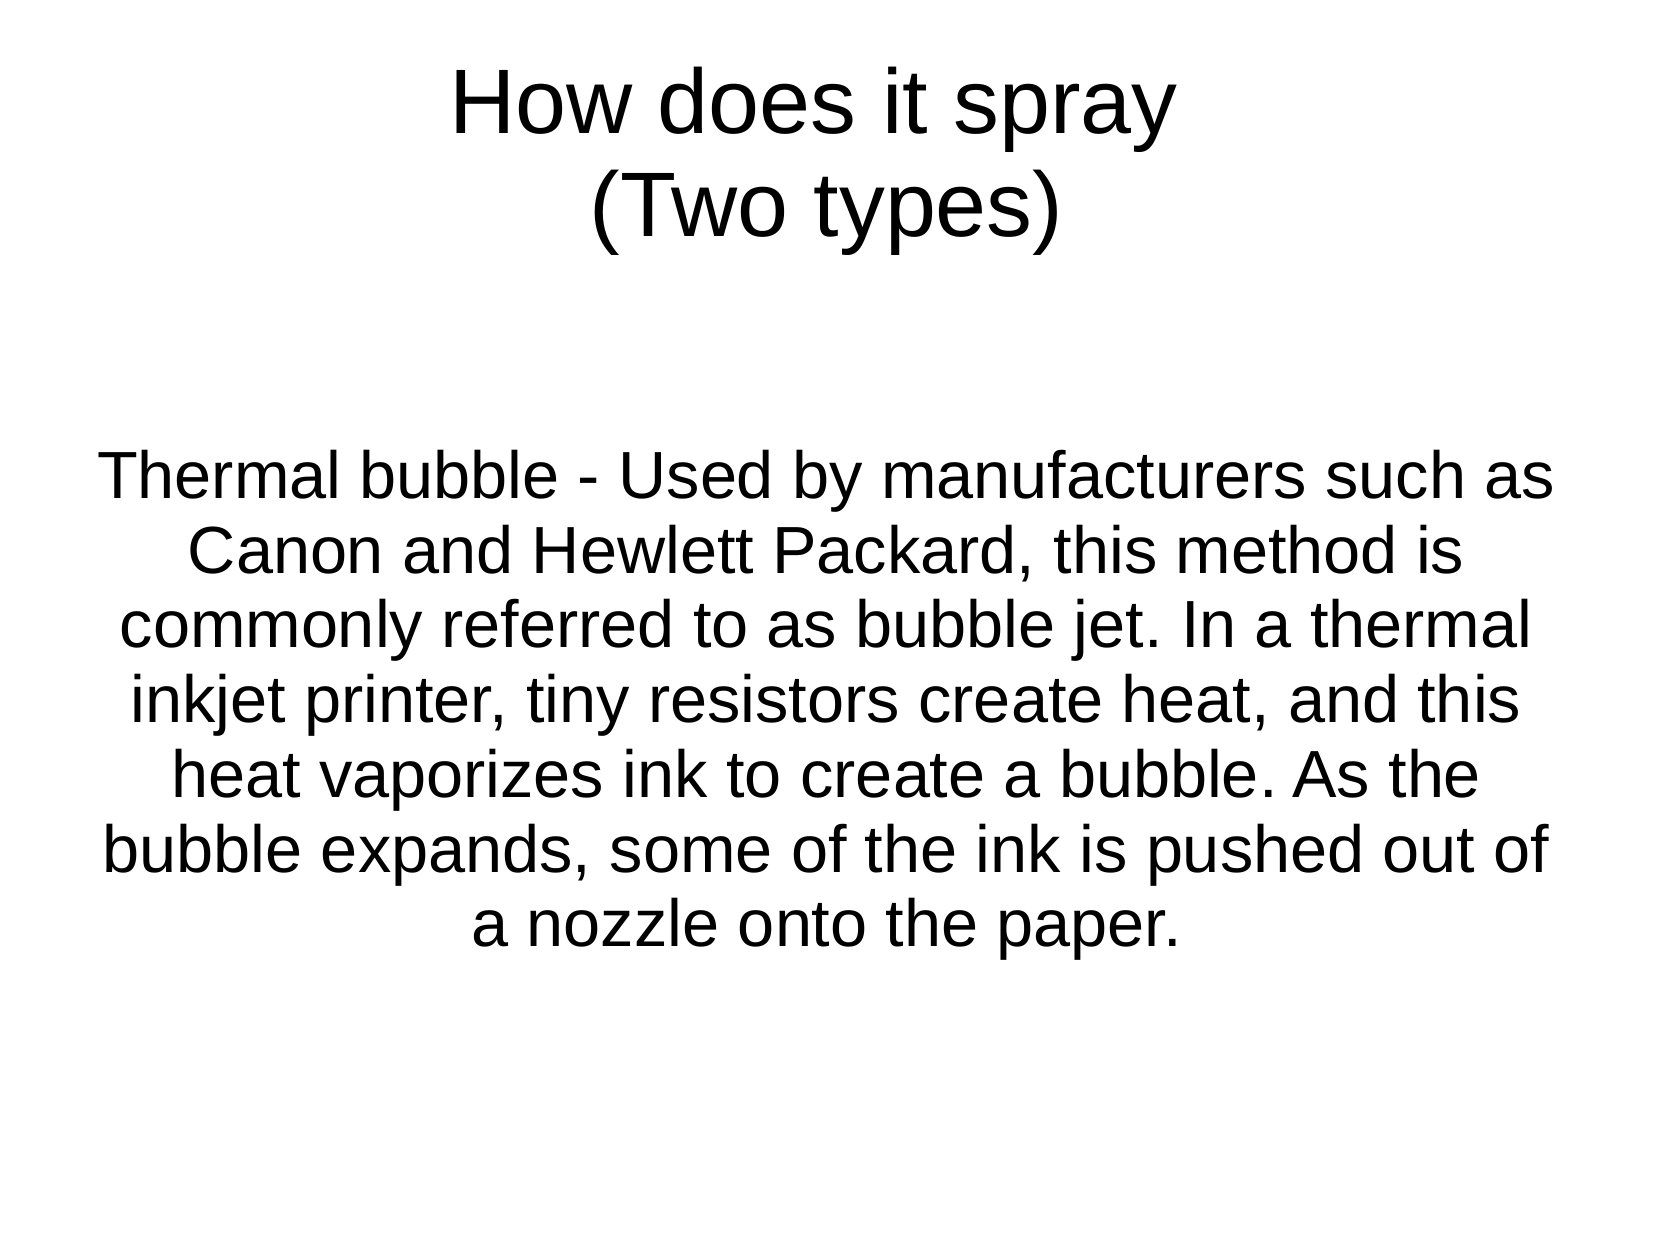

How does it spray
(Two types)
# Thermal bubble - Used by manufacturers such as Canon and Hewlett Packard, this method is commonly referred to as bubble jet. In a thermal inkjet printer, tiny resistors create heat, and this heat vaporizes ink to create a bubble. As the bubble expands, some of the ink is pushed out of a nozzle onto the paper.